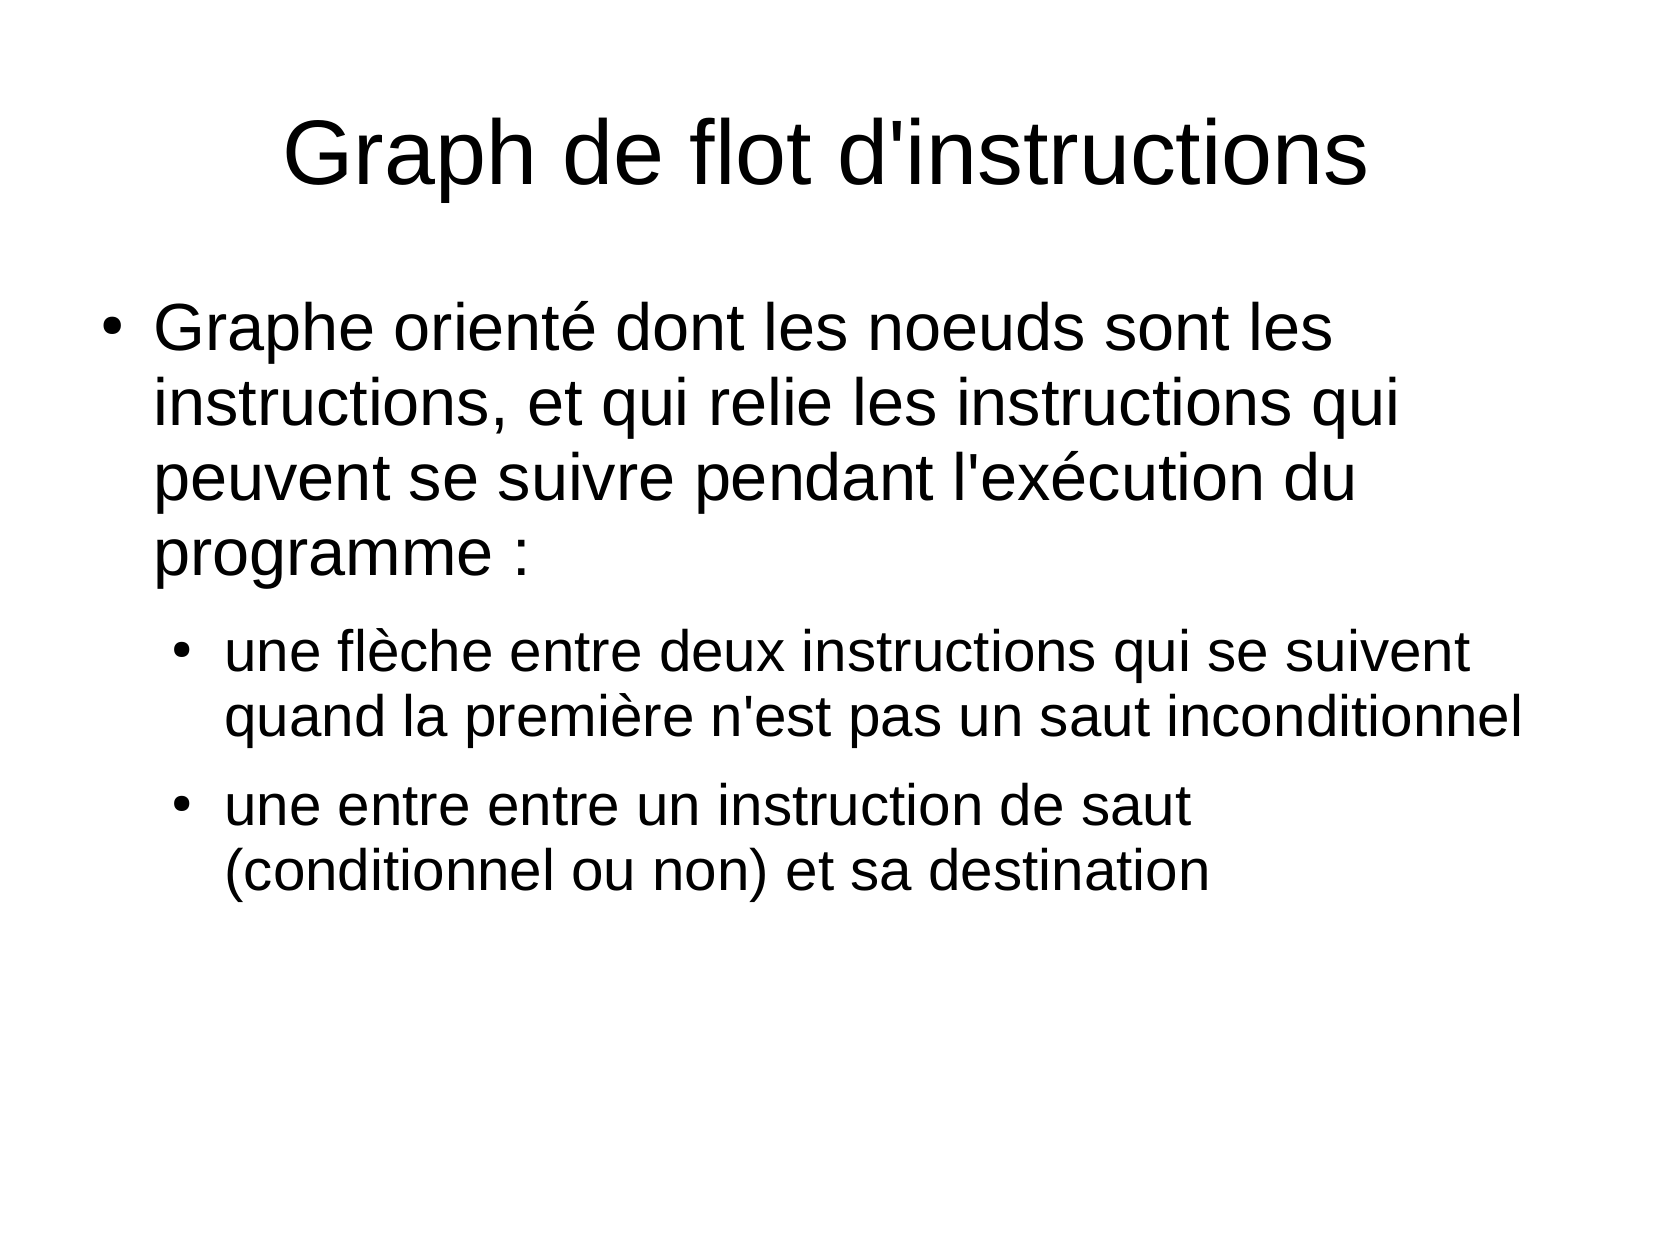

# Graph de flot d'instructions
Graphe orienté dont les noeuds sont les instructions, et qui relie les instructions qui peuvent se suivre pendant l'exécution du programme :
une flèche entre deux instructions qui se suivent quand la première n'est pas un saut inconditionnel
une entre entre un instruction de saut
(conditionnel ou non) et sa destination